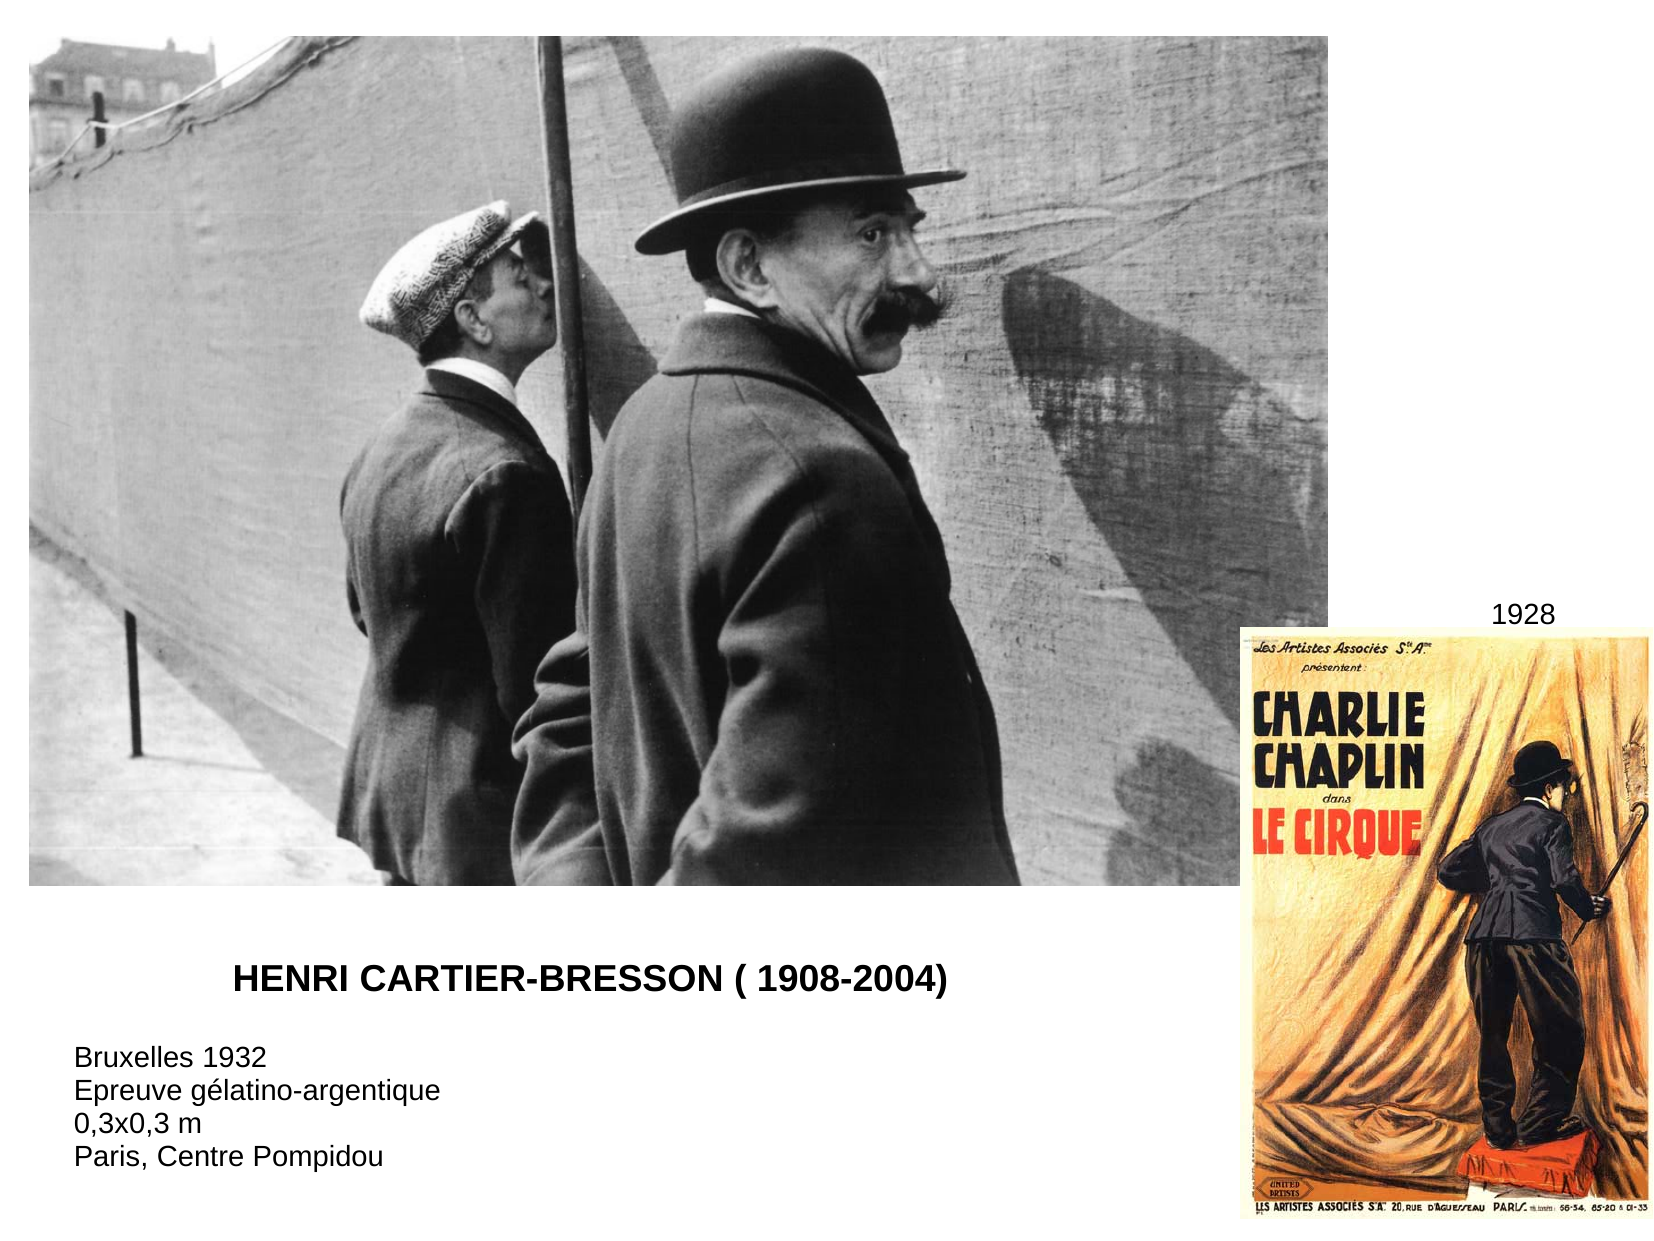

1928
HENRI CARTIER-BRESSON ( 1908-2004)
Bruxelles 1932
Epreuve gélatino-argentique
0,3x0,3 m
Paris, Centre Pompidou